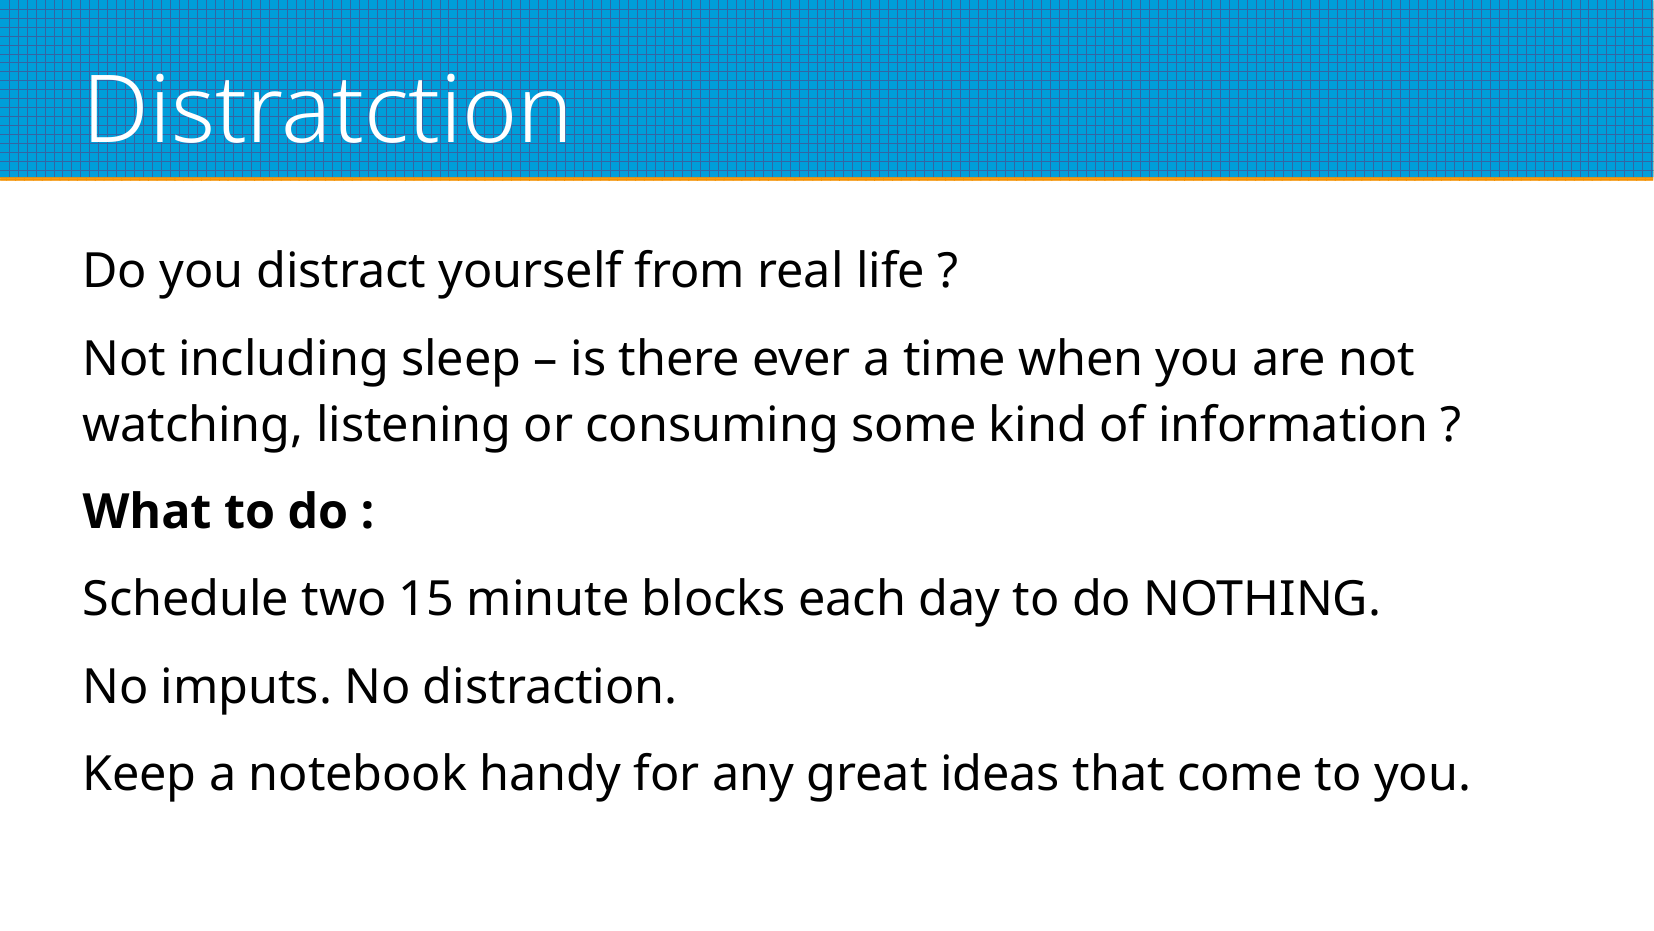

# Distratction
Do you distract yourself from real life ?
Not including sleep – is there ever a time when you are not watching, listening or consuming some kind of information ?
What to do :
Schedule two 15 minute blocks each day to do NOTHING.
No imputs. No distraction.
Keep a notebook handy for any great ideas that come to you.